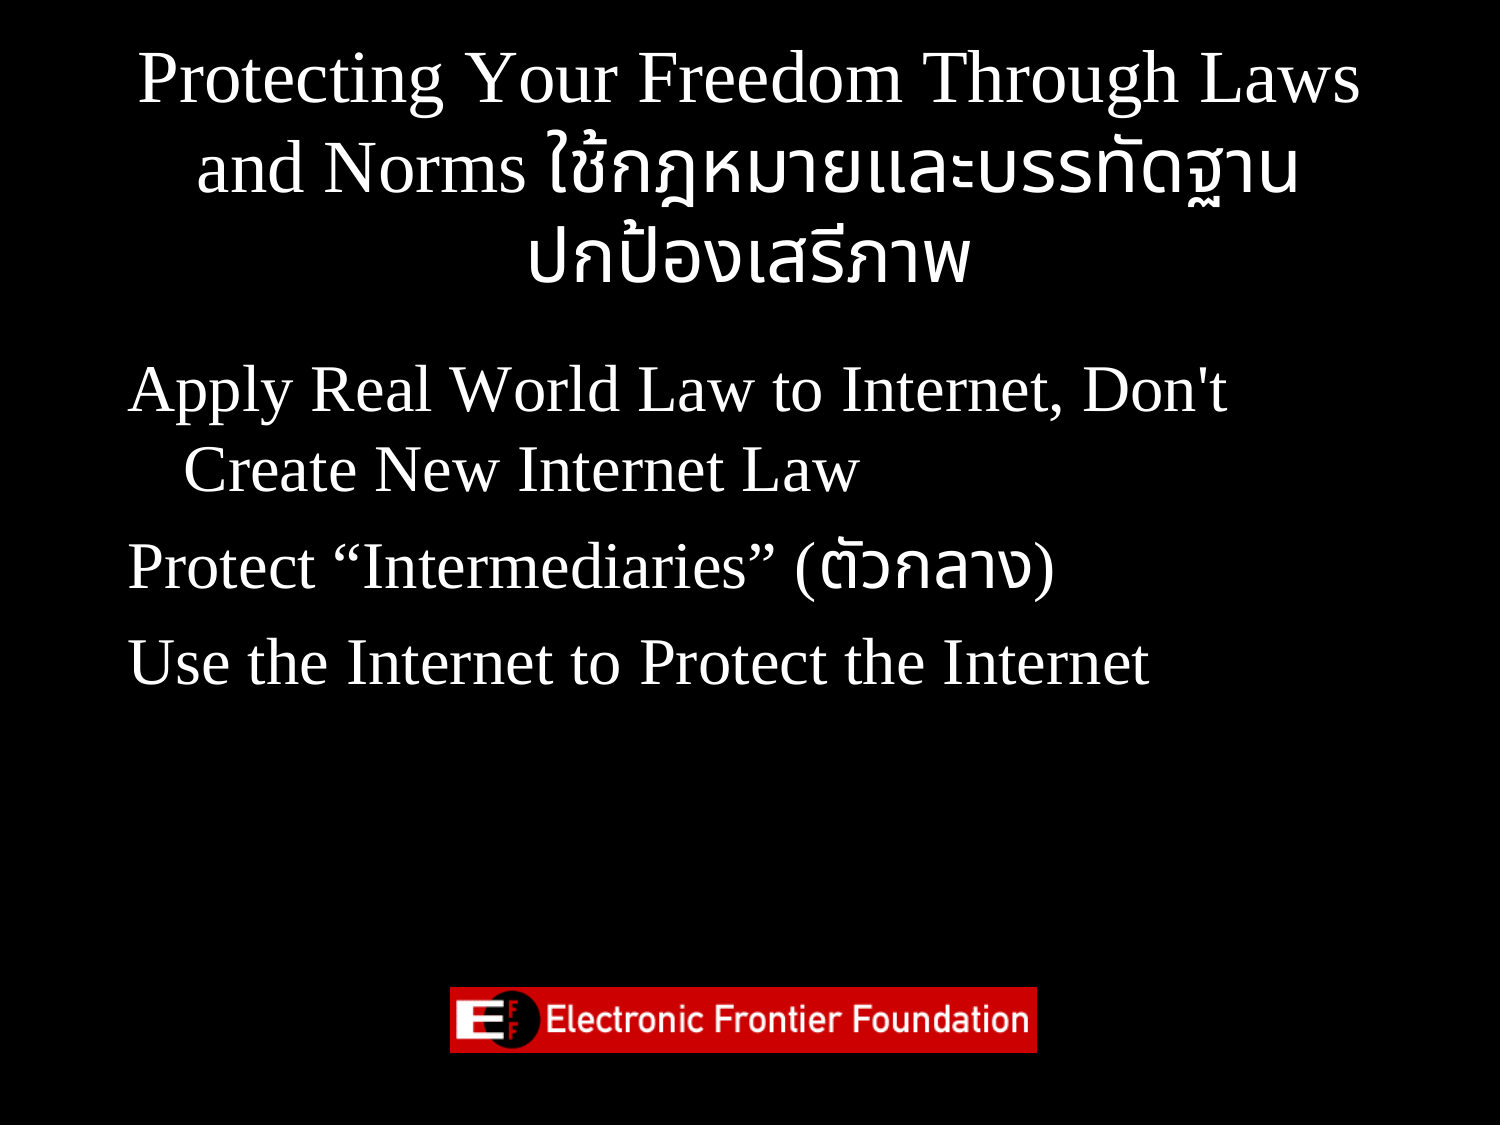

# Protecting Your Freedom Through Laws and Norms ใช้กฎหมายและบรรทัดฐานปกป้องเสรีภาพ
Apply Real World Law to Internet, Don't Create New Internet Law
Protect “Intermediaries” (ตัวกลาง)
Use the Internet to Protect the Internet